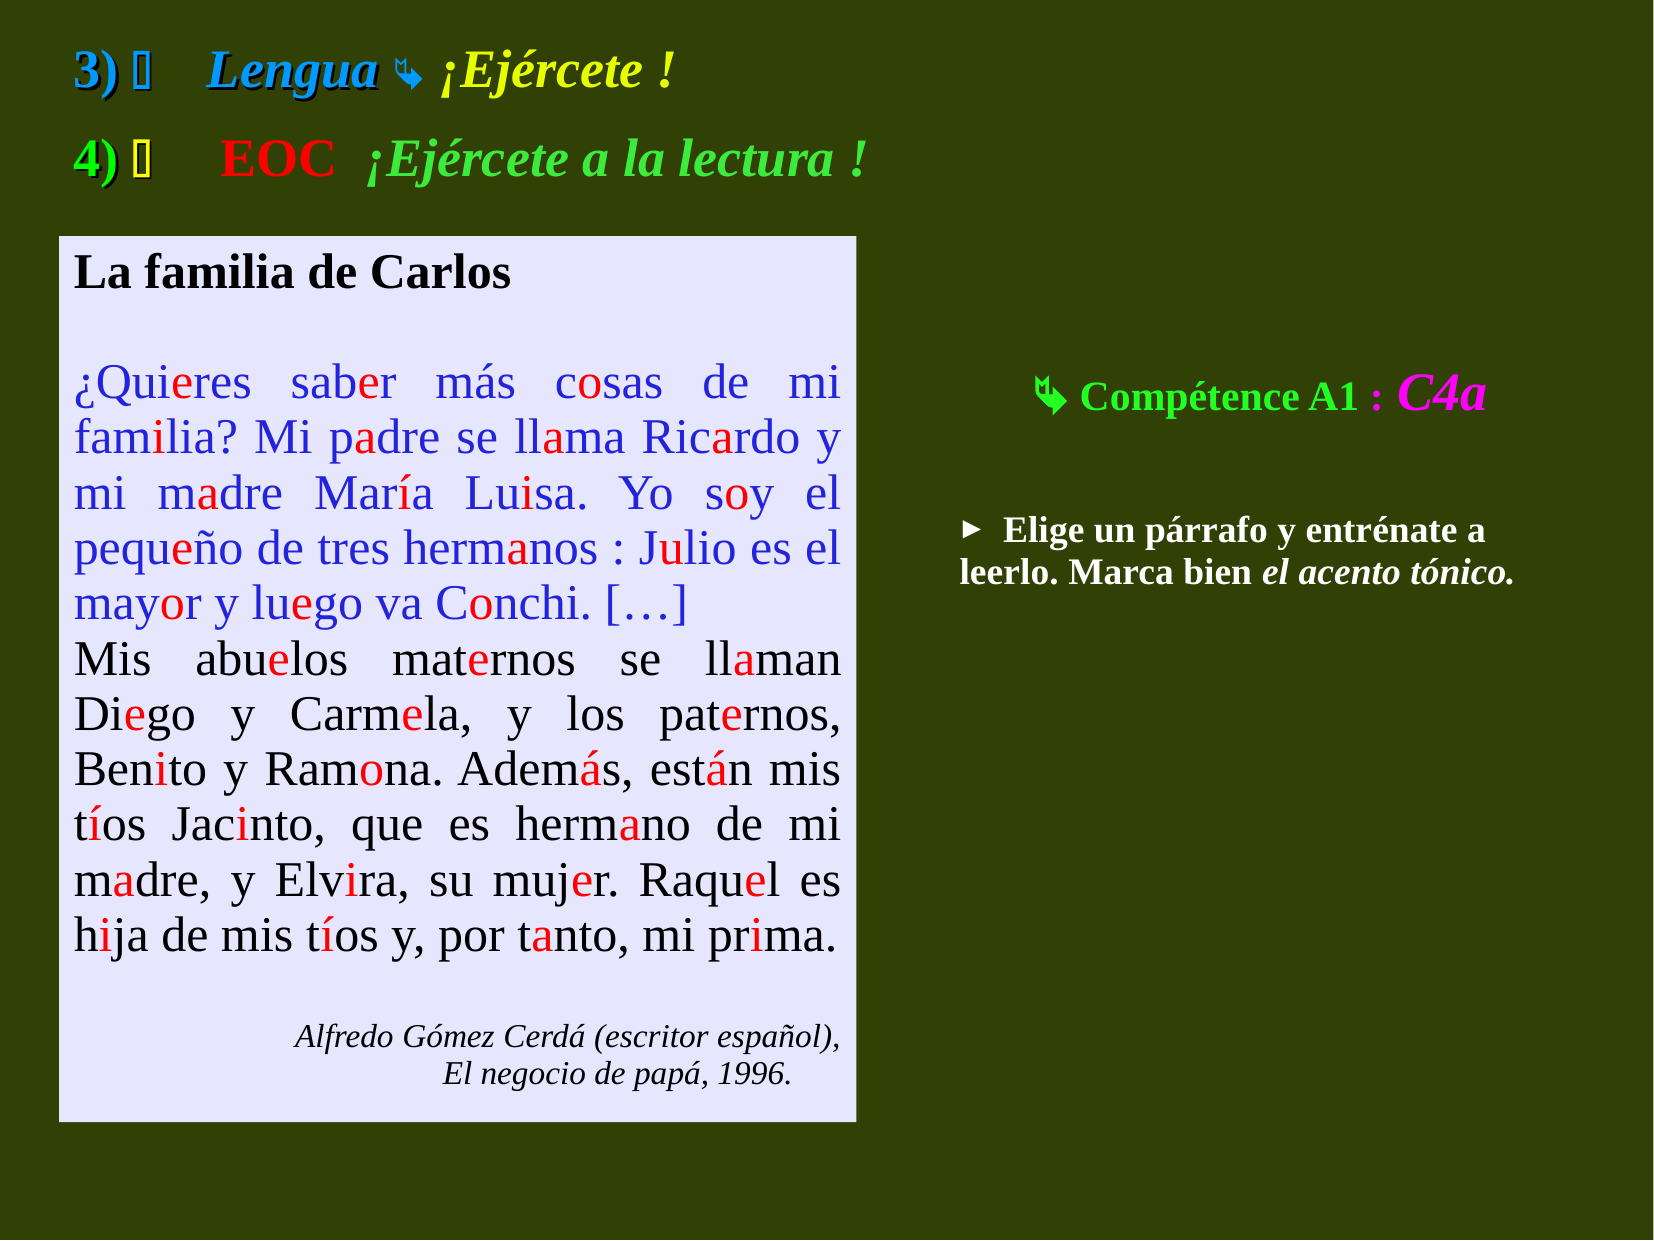

3)  Lengua  ¡Ejércete !
4)  EOC ¡Ejércete a la lectura !
La familia de Carlos
¿Quieres saber más cosas de mi familia? Mi padre se llama Ricardo y mi madre María Luisa. Yo soy el pequeño de tres hermanos : Julio es el mayor y luego va Conchi. […]
Mis abuelos maternos se llaman Diego y Carmela, y los paternos, Benito y Ramona. Además, están mis tíos Jacinto, que es hermano de mi madre, y Elvira, su mujer. Raquel es hija de mis tíos y, por tanto, mi prima.
			Alfredo Gómez Cerdá (escritor español), 					El negocio de papá, 1996.
 Compétence A1 : C4a
 Elige un párrafo y entrénate a leerlo. Marca bien el acento tónico.